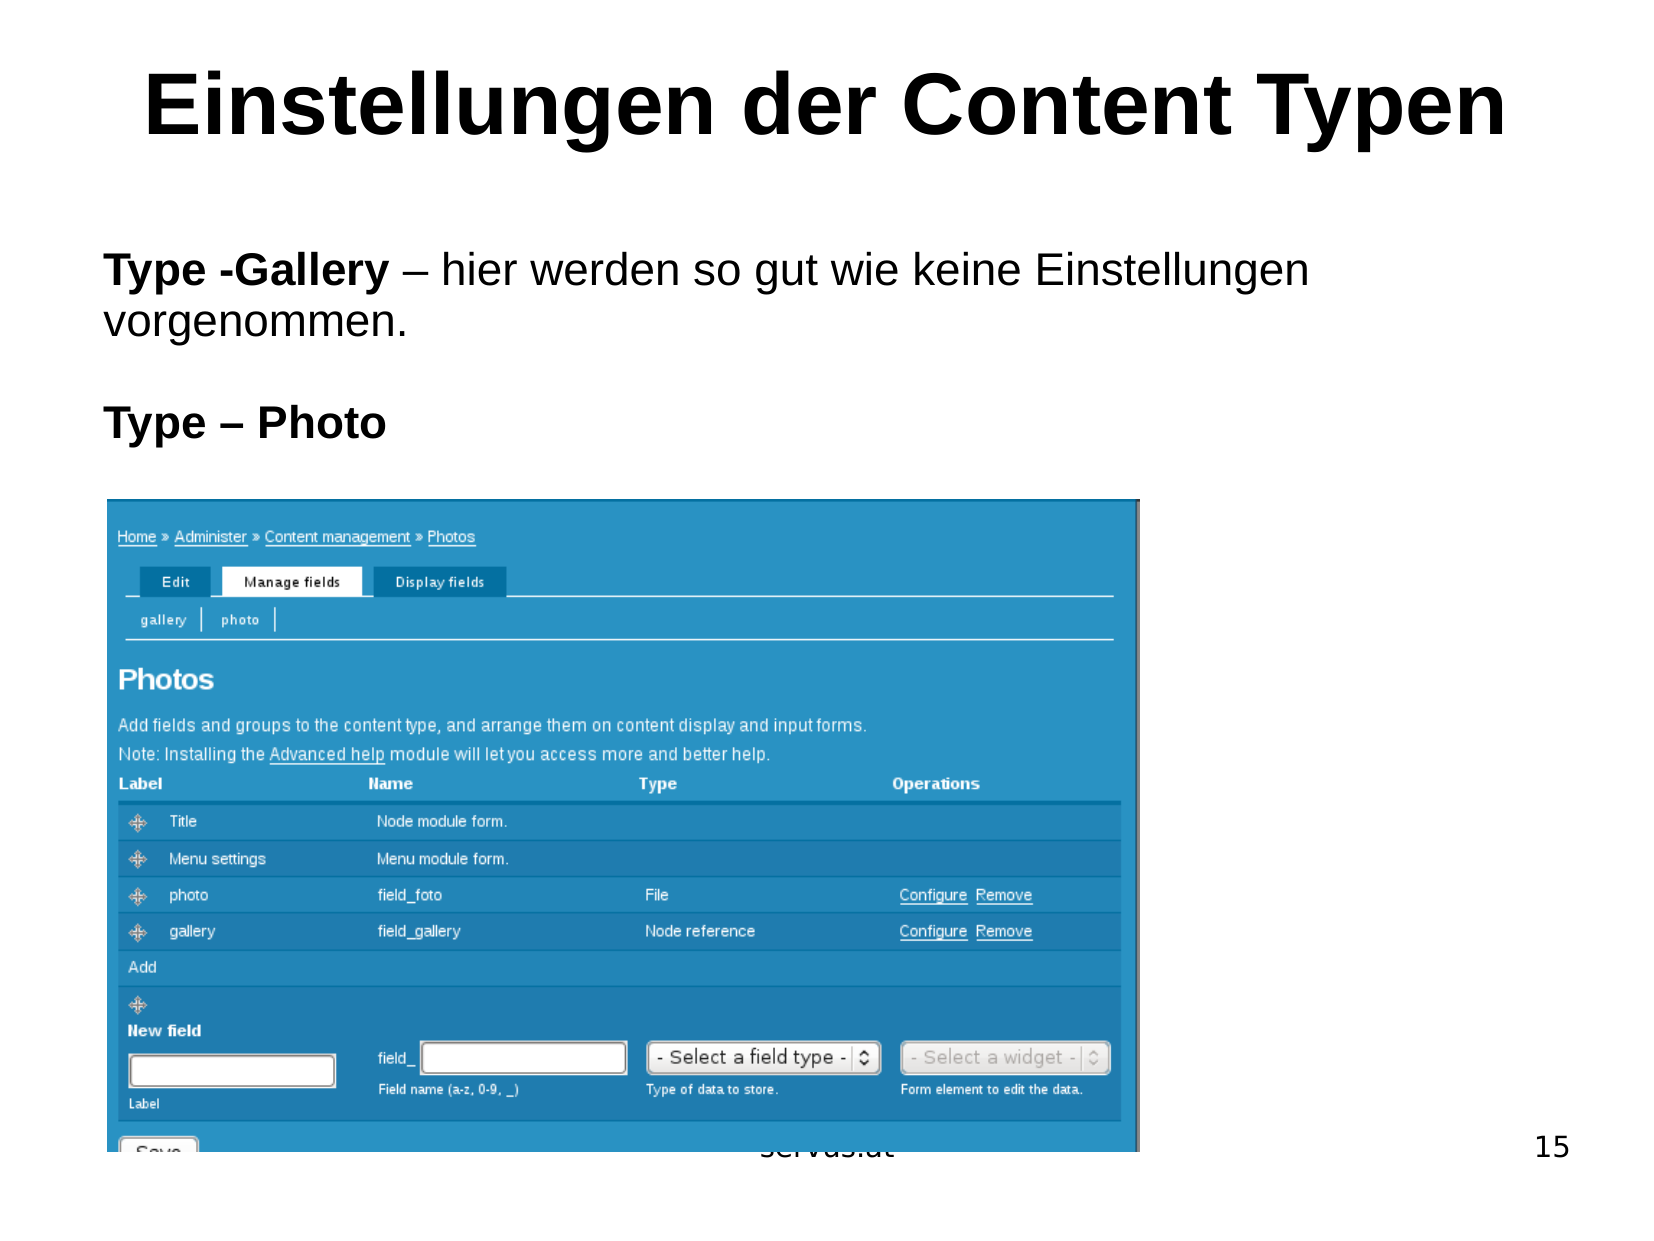

# Einstellungen der Content Typen
Type -Gallery – hier werden so gut wie keine Einstellungen vorgenommen.
Type – Photo
servus.at
15